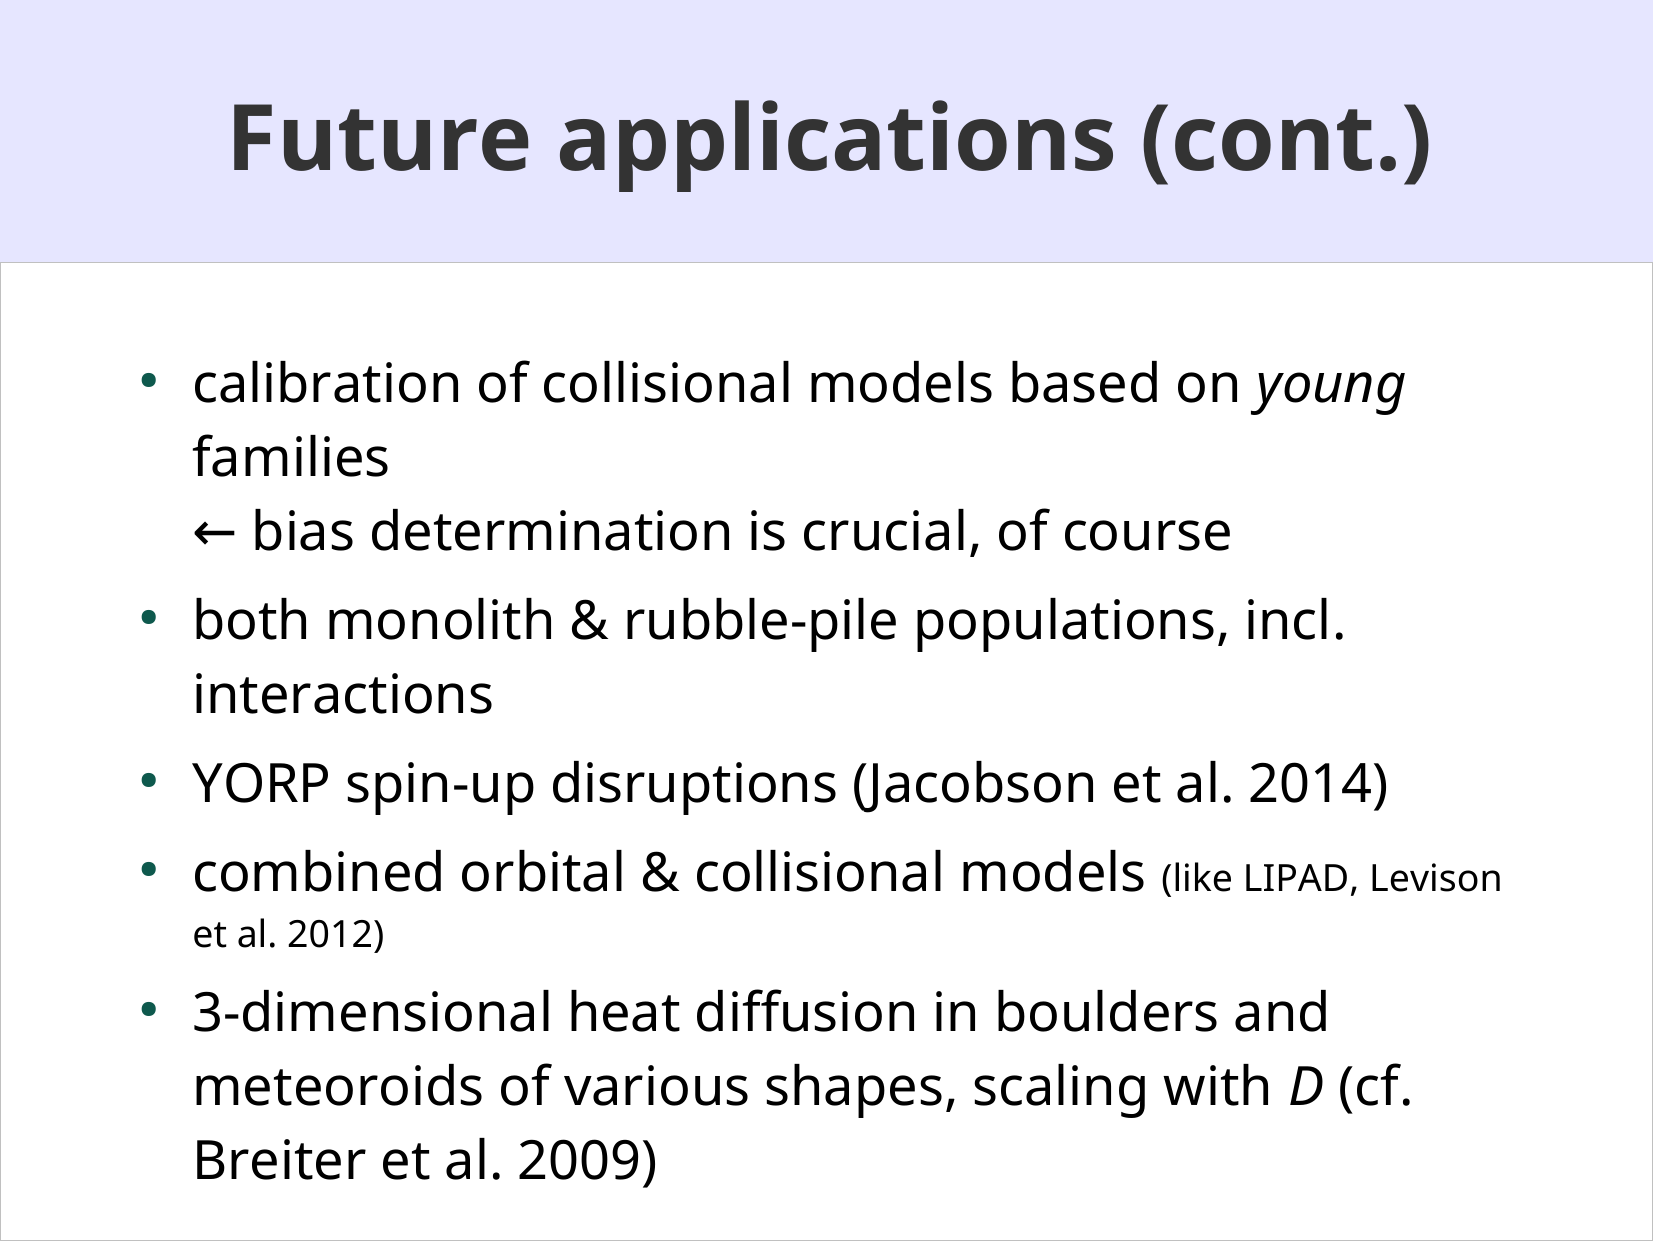

# Future applications (cont.)
calibration of collisional models based on young families
← bias determination is crucial, of course
both monolith & rubble-pile populations, incl. interactions
YORP spin-up disruptions (Jacobson et al. 2014)
combined orbital & collisional models (like LIPAD, Levison et al. 2012)
3-dimensional heat diffusion in boulders and meteoroids of various shapes, scaling with D (cf. Breiter et al. 2009)